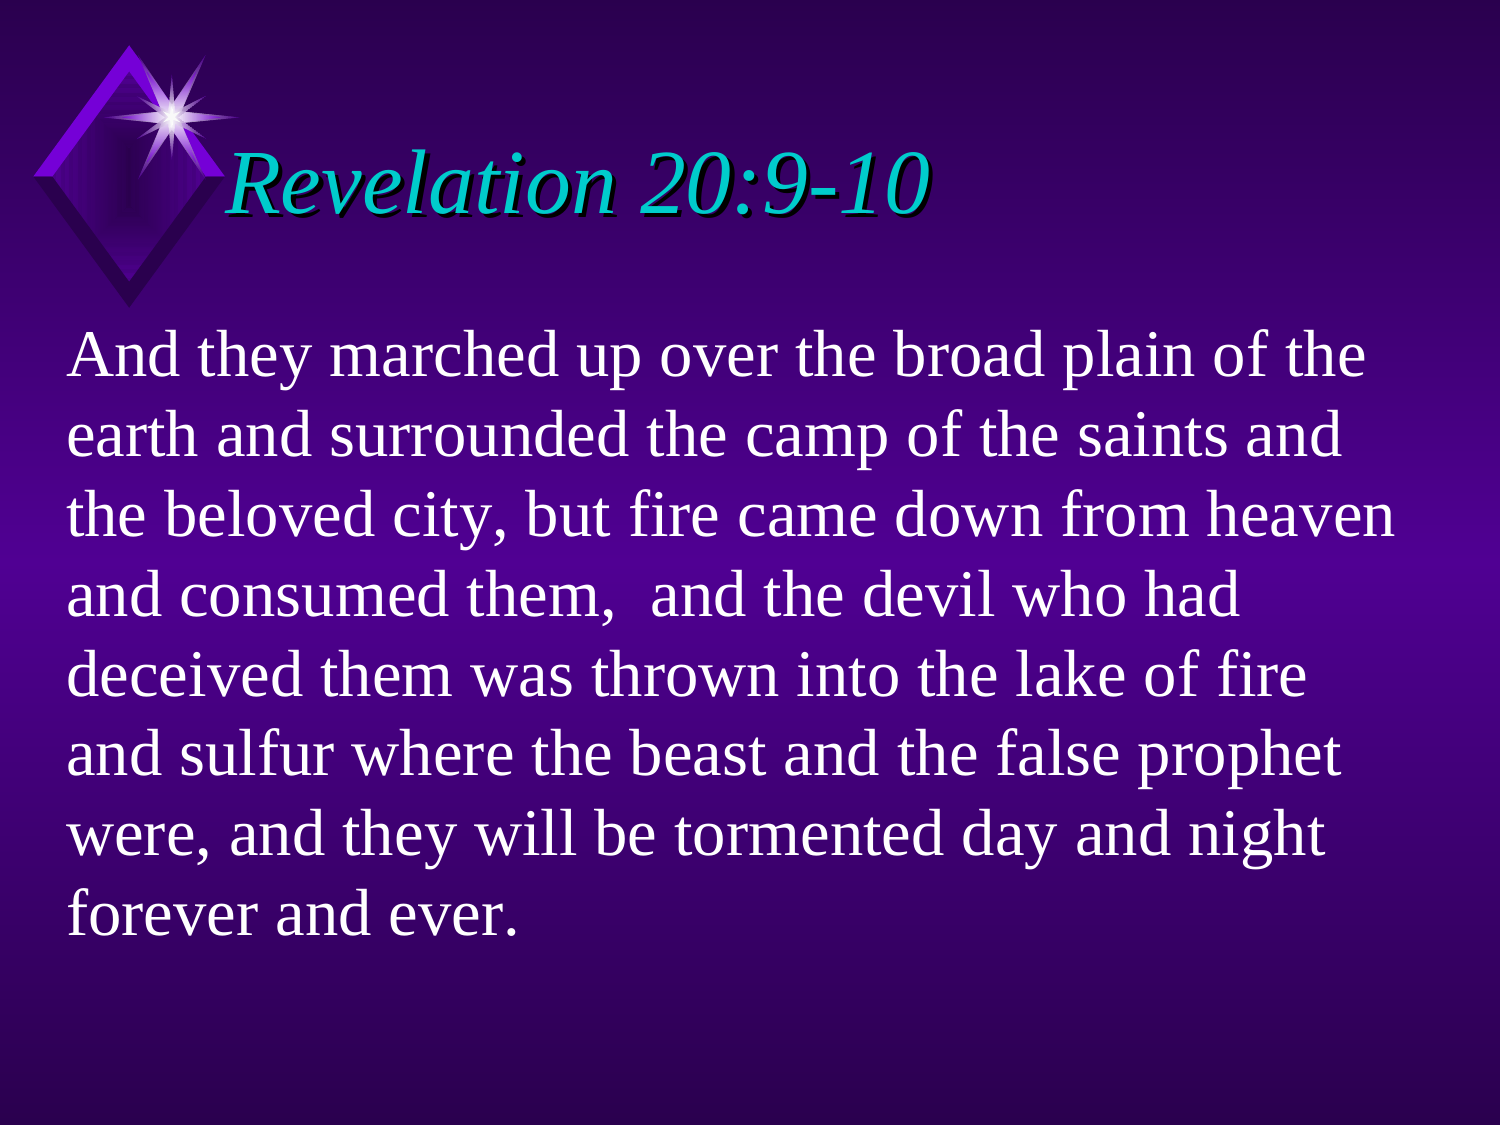

# Revelation 20:9-10
And they marched up over the broad plain of the earth and surrounded the camp of the saints and the beloved city, but fire came down from heaven and consumed them, and the devil who had deceived them was thrown into the lake of fire and sulfur where the beast and the false prophet were, and they will be tormented day and night forever and ever.